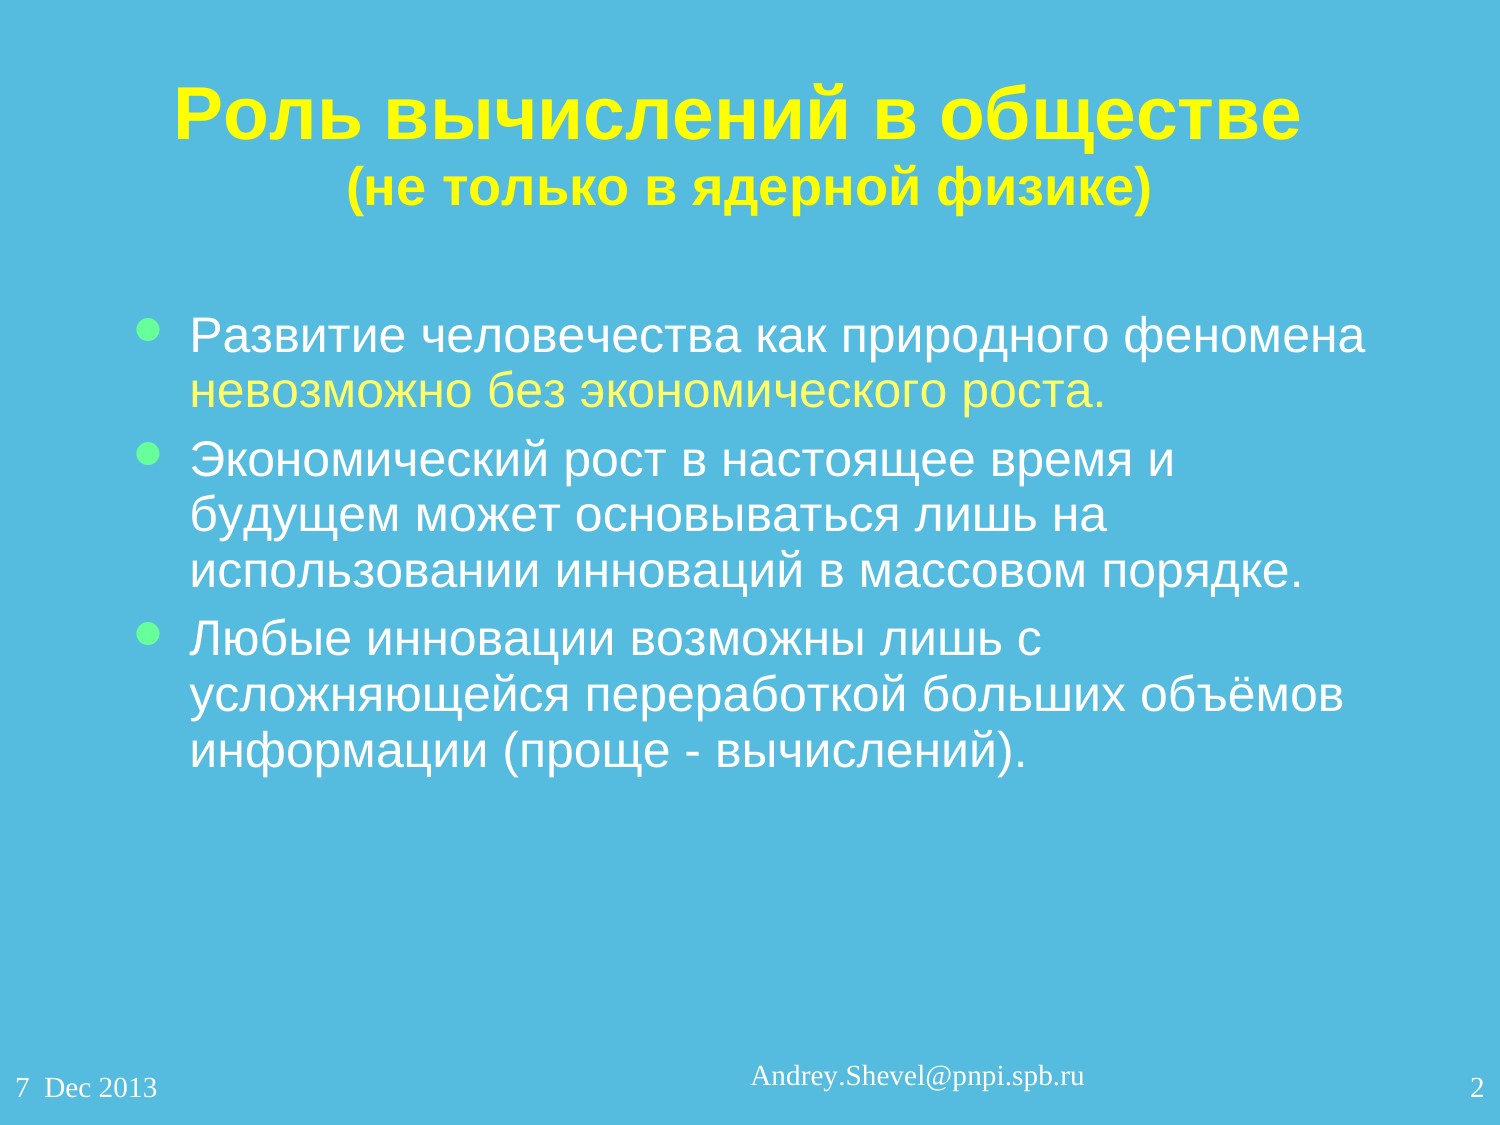

# Роль вычислений в обществе (не только в ядерной физике)
Развитие человечества как природного феномена невозможно без экономического роста.
Экономический рост в настоящее время и будущем может основываться лишь на использовании инноваций в массовом порядке.
Любые инновации возможны лишь с усложняющейся переработкой больших объёмов информации (проще - вычислений).
2